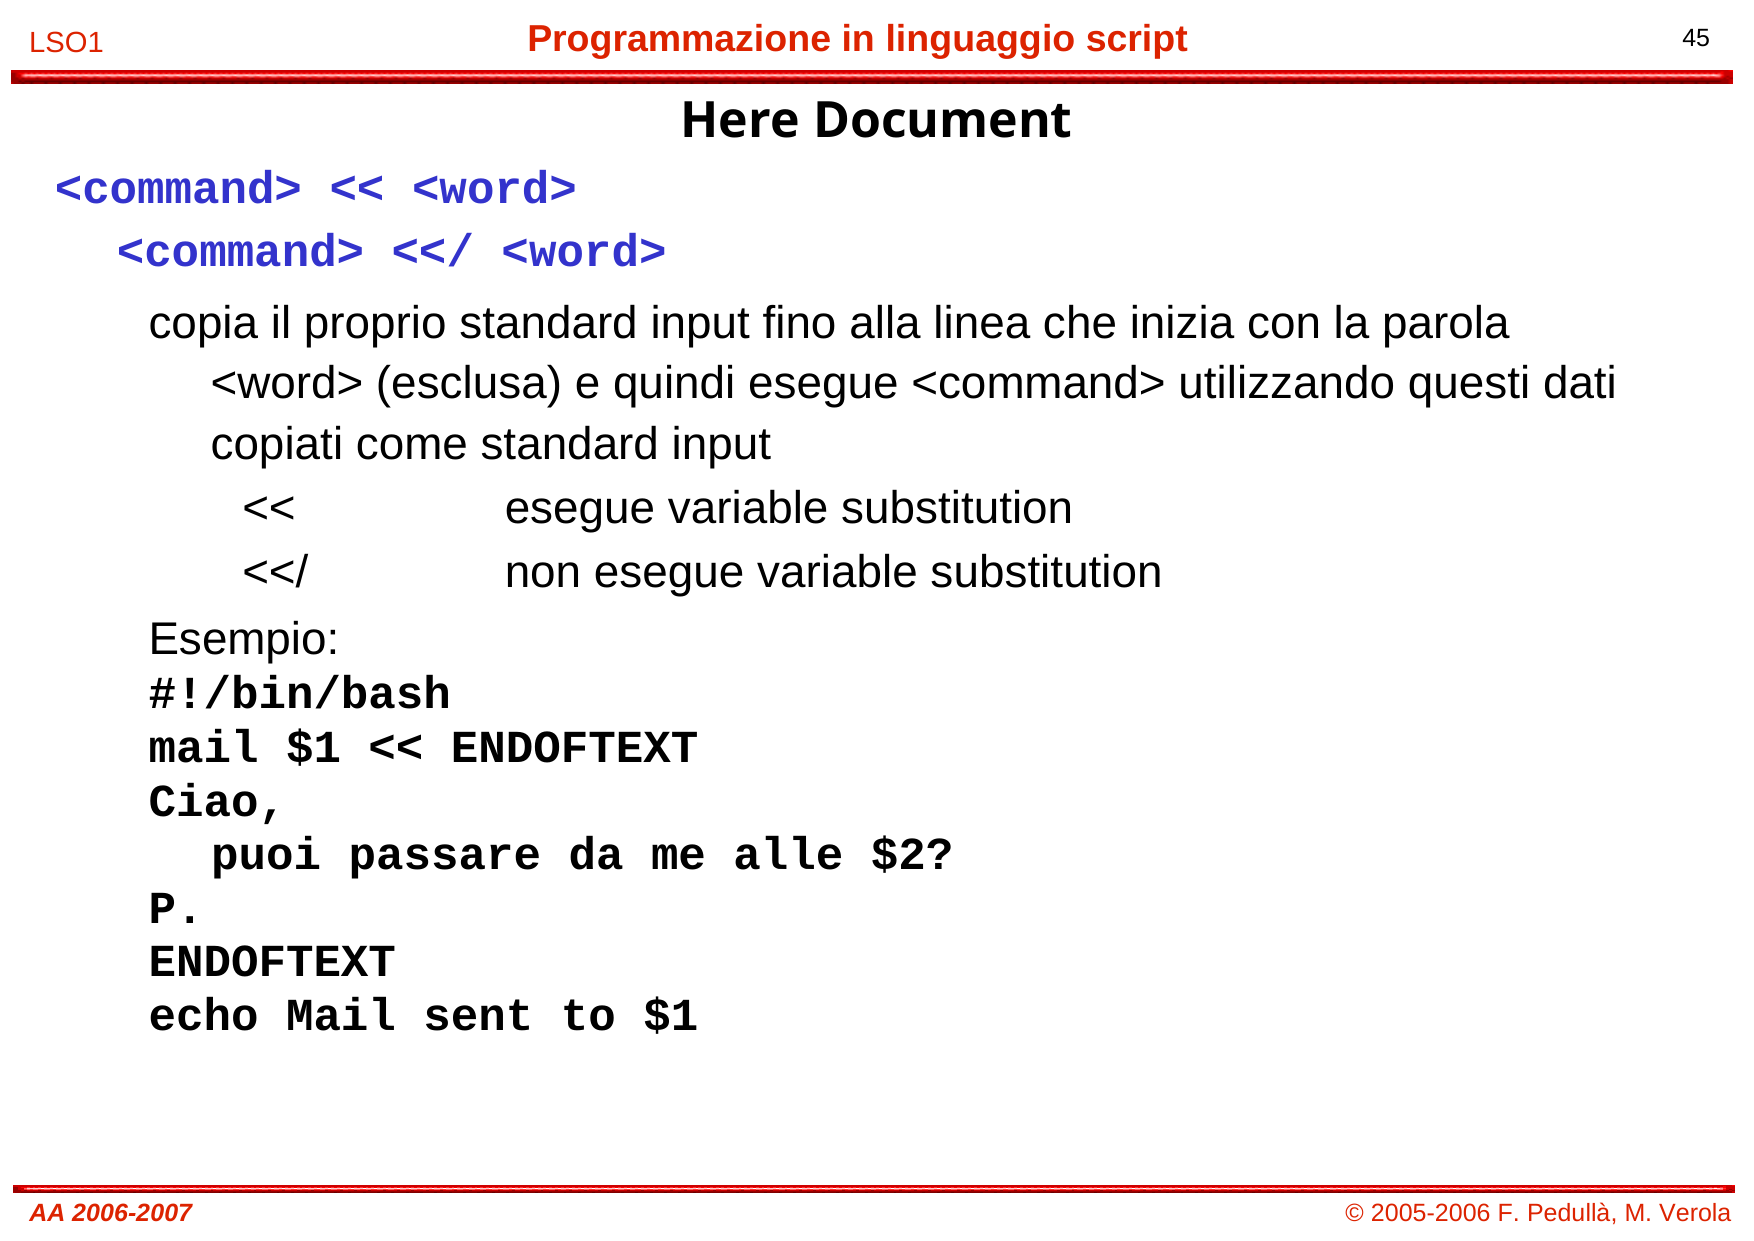

# Here Document
<command> << <word>
<command> <</ <word>
copia il proprio standard input fino alla linea che inizia con la parola <word> (esclusa) e quindi esegue <command> utilizzando questi dati copiati come standard input
<<		esegue variable substitution
<</		non esegue variable substitution
Esempio:
#!/bin/bash
mail $1 << ENDOFTEXT
Ciao,
	puoi passare da me alle $2?
P.
ENDOFTEXT
echo Mail sent to $1